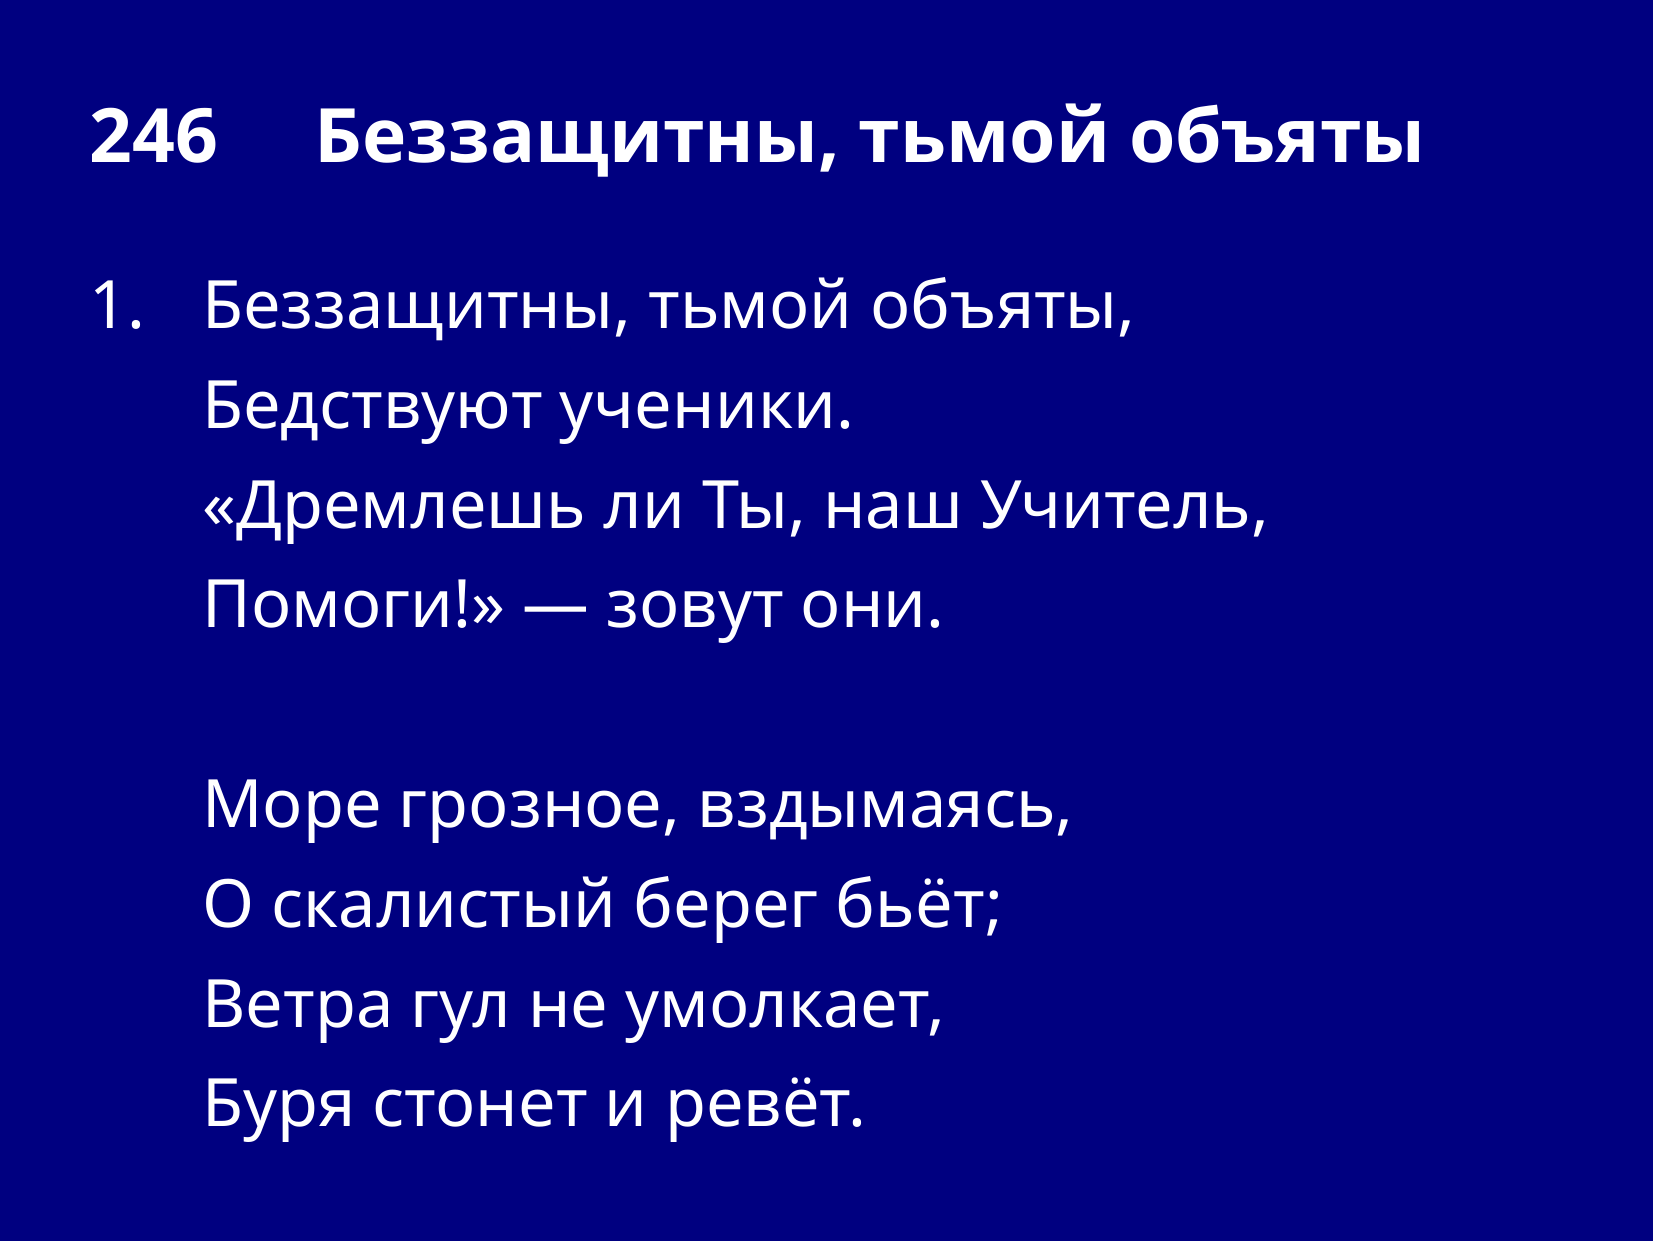

246	Беззащитны, тьмой объяты
1.	Беззащитны, тьмой объяты,
	Бедствуют ученики.
	«Дремлешь ли Ты, наш Учитель,
	Помоги!» — зовут они.
	Море грозное, вздымаясь,
	О скалистый берег бьёт;
	Ветра гул не умолкает,
	Буря стонет и ревёт.